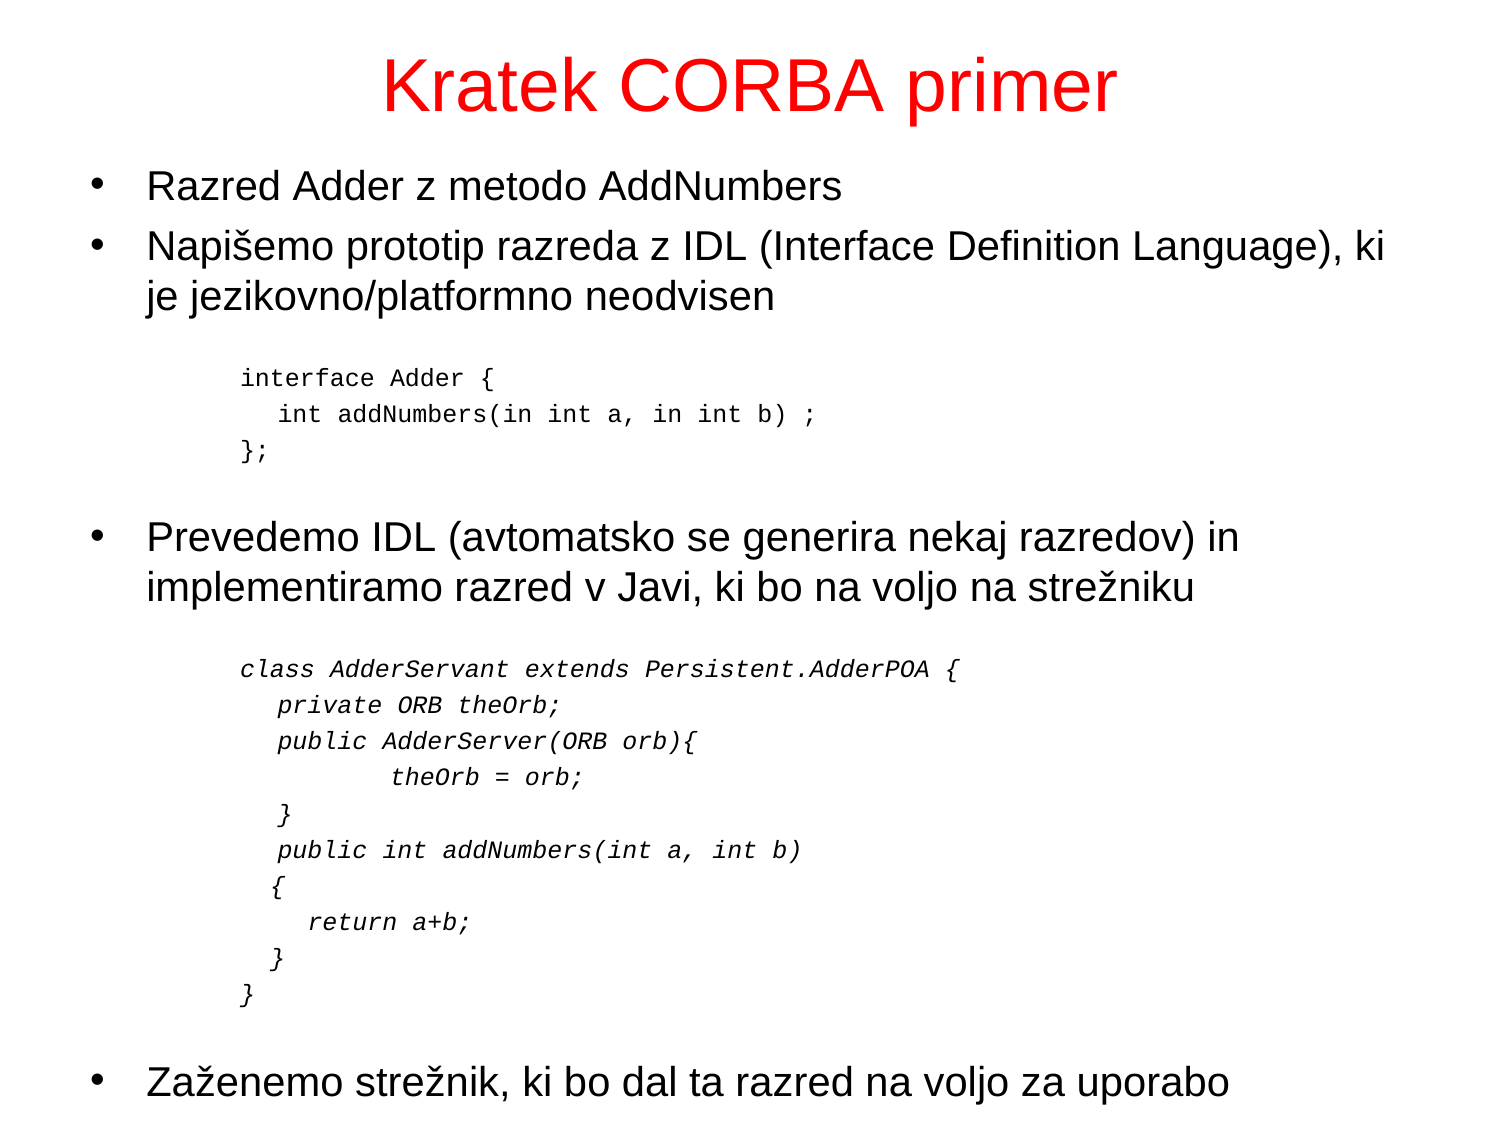

# Kratek CORBA primer
Razred Adder z metodo AddNumbers
Napišemo prototip razreda z IDL (Interface Definition Language), ki je jezikovno/platformno neodvisen
interface Adder {
	int addNumbers(in int a, in int b) ;
};
Prevedemo IDL (avtomatsko se generira nekaj razredov) in implementiramo razred v Javi, ki bo na voljo na strežniku
class AdderServant extends Persistent.AdderPOA {
	private ORB theOrb;
	public AdderServer(ORB orb){
		theOrb = orb;
	}
	public int addNumbers(int a, int b)
 {
	 return a+b;
 }
}
Zaženemo strežnik, ki bo dal ta razred na voljo za uporabo